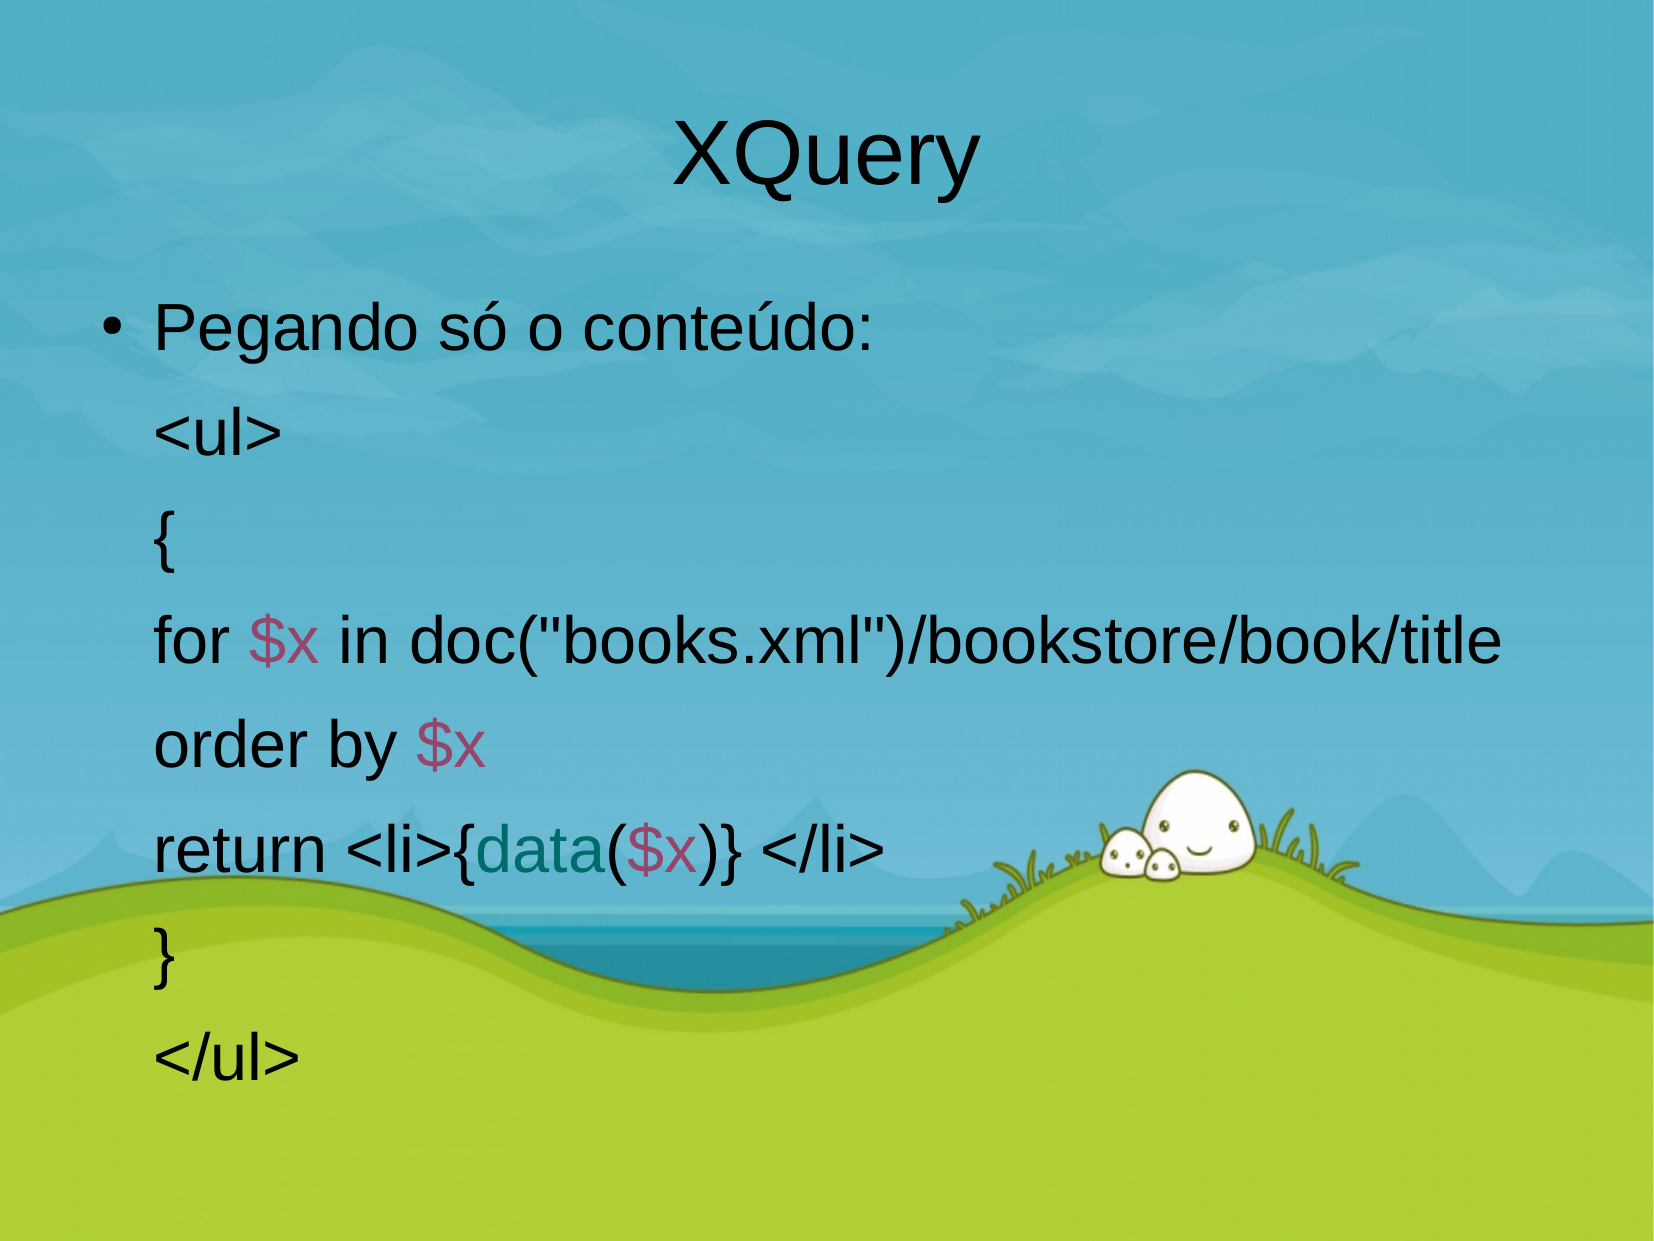

# XQuery
Pegando só o conteúdo:
<ul>
{
for $x in doc("books.xml")/bookstore/book/title
order by $x
return <li>{data($x)} </li>
}
</ul>